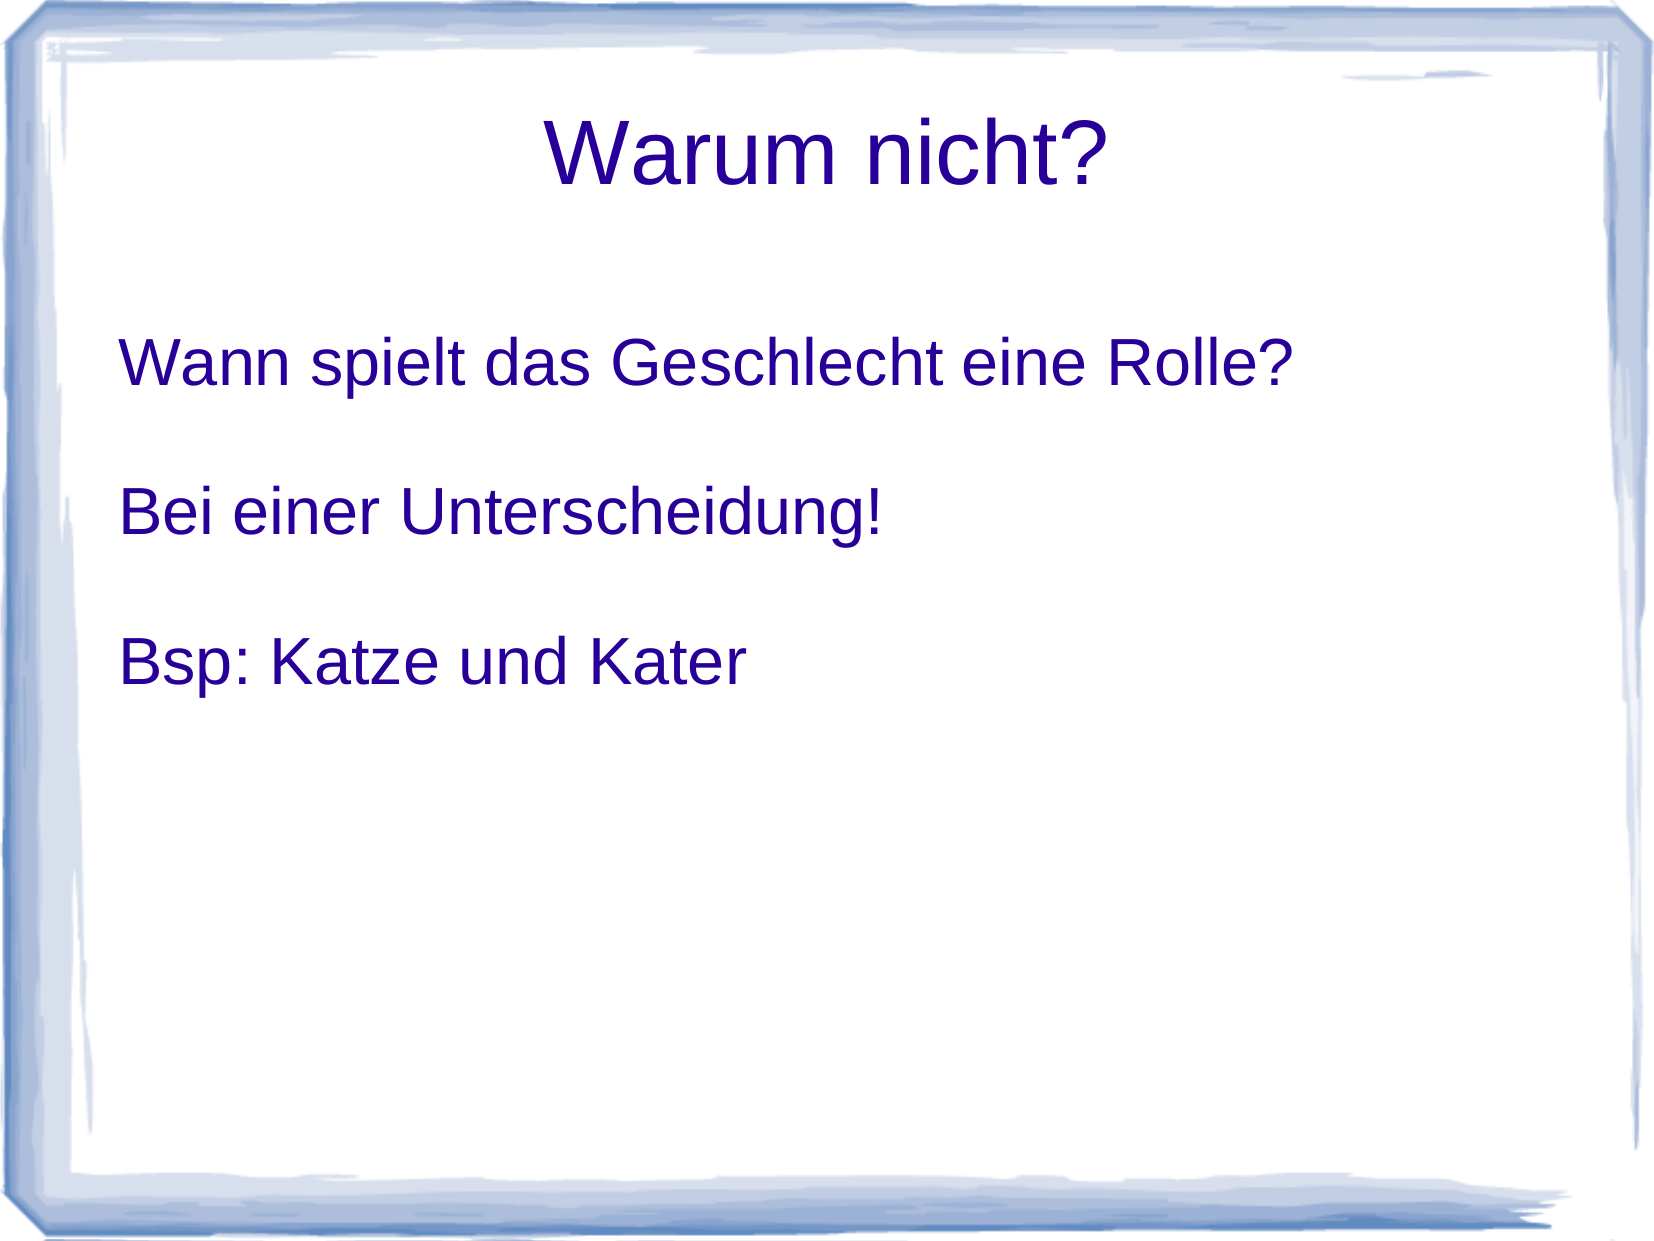

# Warum nicht?
Wann spielt das Geschlecht eine Rolle?
Bei einer Unterscheidung!
Bsp: Katze und Kater